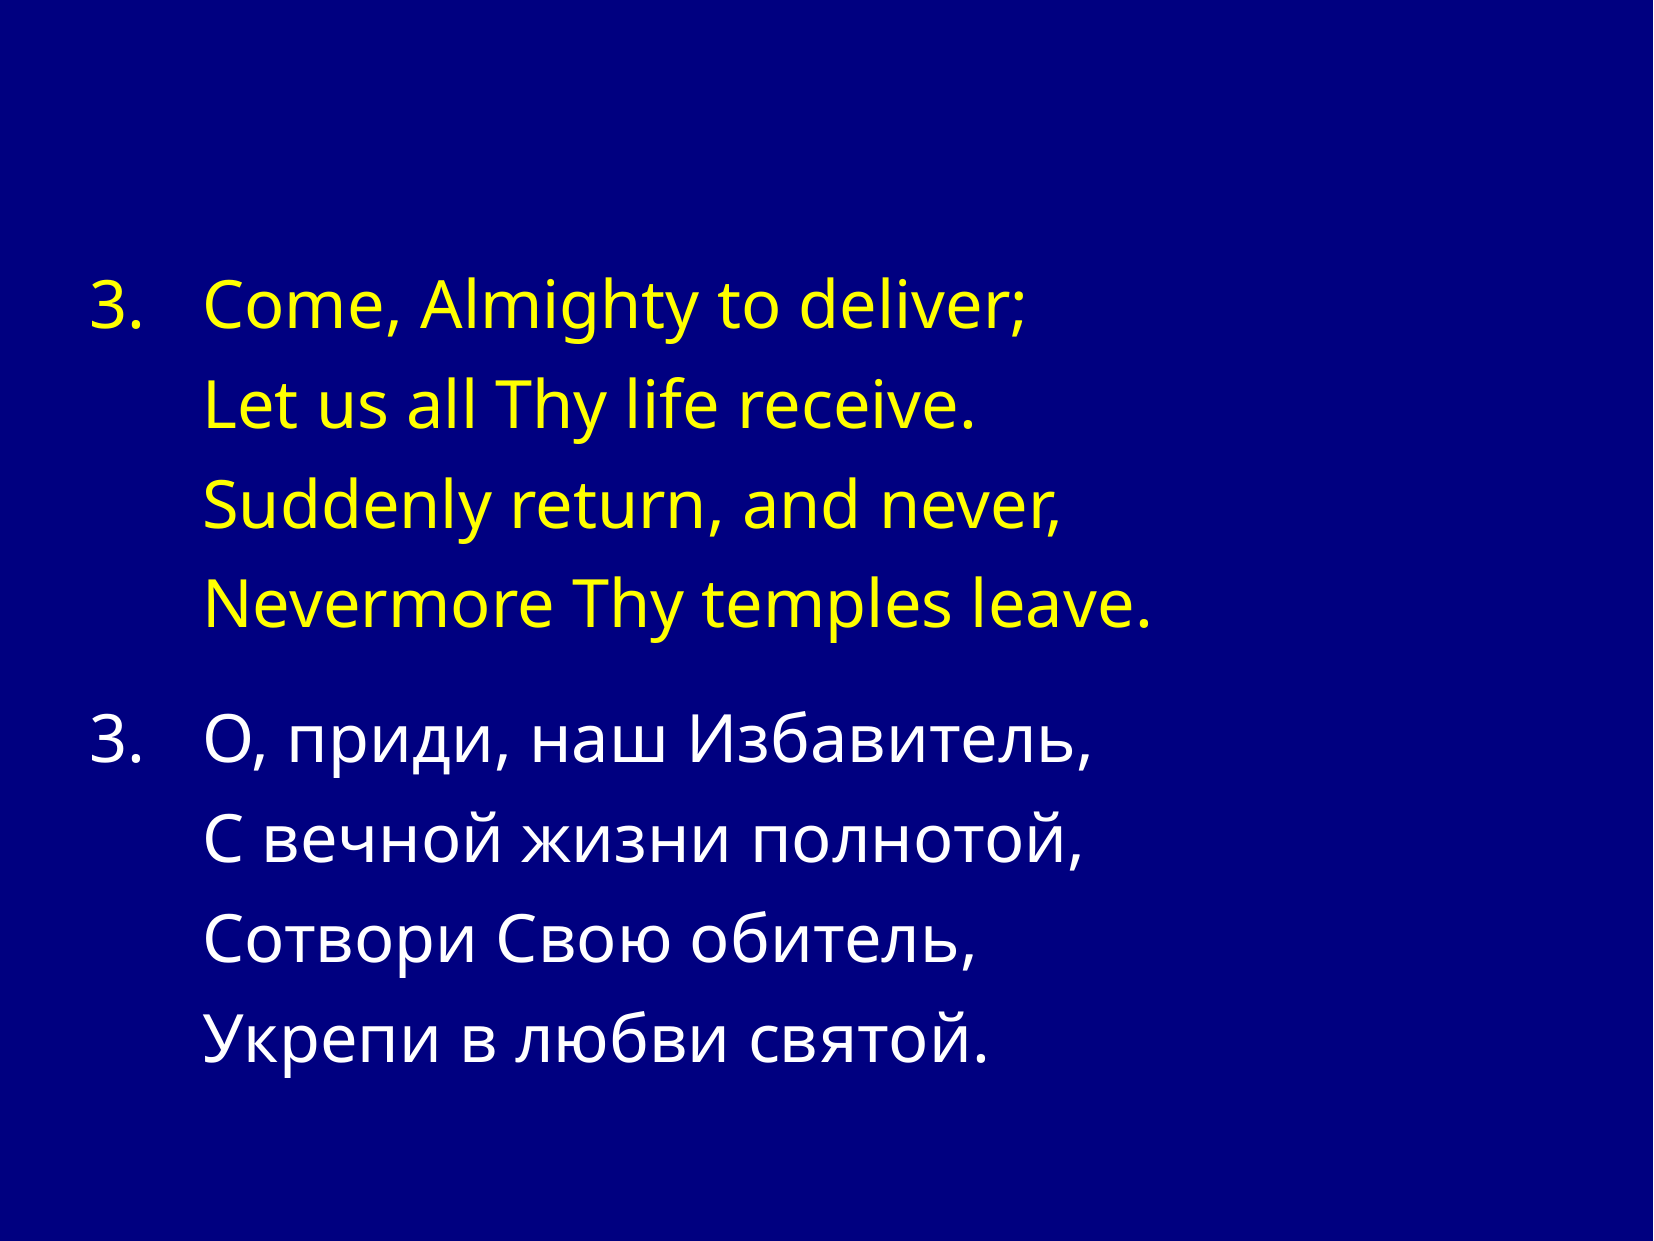

3.	Come, Almighty to deliver;
	Let us all Thy life receive.
	Suddenly return, and never,
	Nevermore Thy temples leave.
3.	О, приди, наш Избавитель,
	С вечной жизни полнотой,
	Сотвори Свою обитель,
	Укрепи в любви святой.